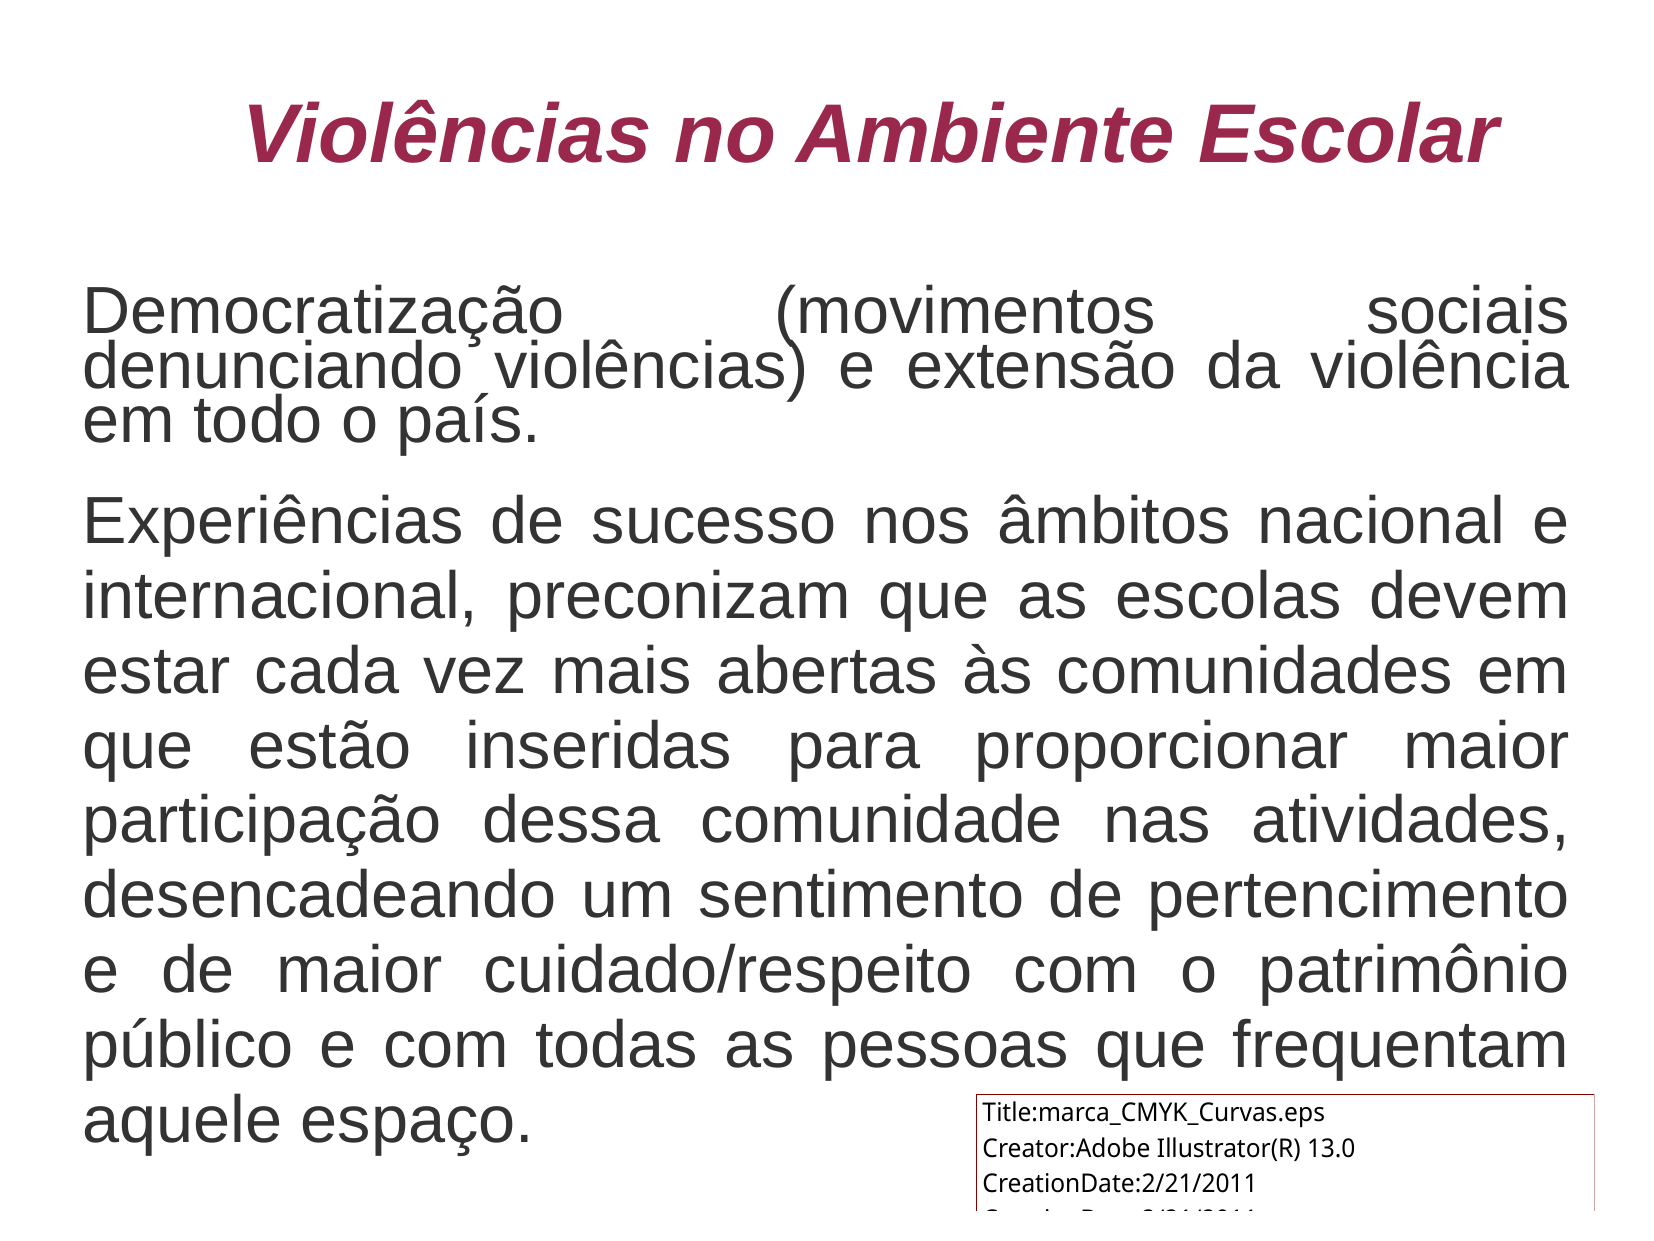

# Violências no Ambiente Escolar
Democratização (movimentos sociais denunciando violências) e extensão da violência em todo o país.
Experiências de sucesso nos âmbitos nacional e internacional, preconizam que as escolas devem estar cada vez mais abertas às comunidades em que estão inseridas para proporcionar maior participação dessa comunidade nas atividades, desencadeando um sentimento de pertencimento e de maior cuidado/respeito com o patrimônio público e com todas as pessoas que frequentam aquele espaço.
Os estudos feitos sobre violência nas escolas apontam, basicamente, para dois tipos de análises sobre o fenômeno: a) “violência vem de fora, portanto, deve ser exteriorizada”; b) “violência está dentro de cada um de nós, portanto, devemos lidar com ela dentro de nós”;